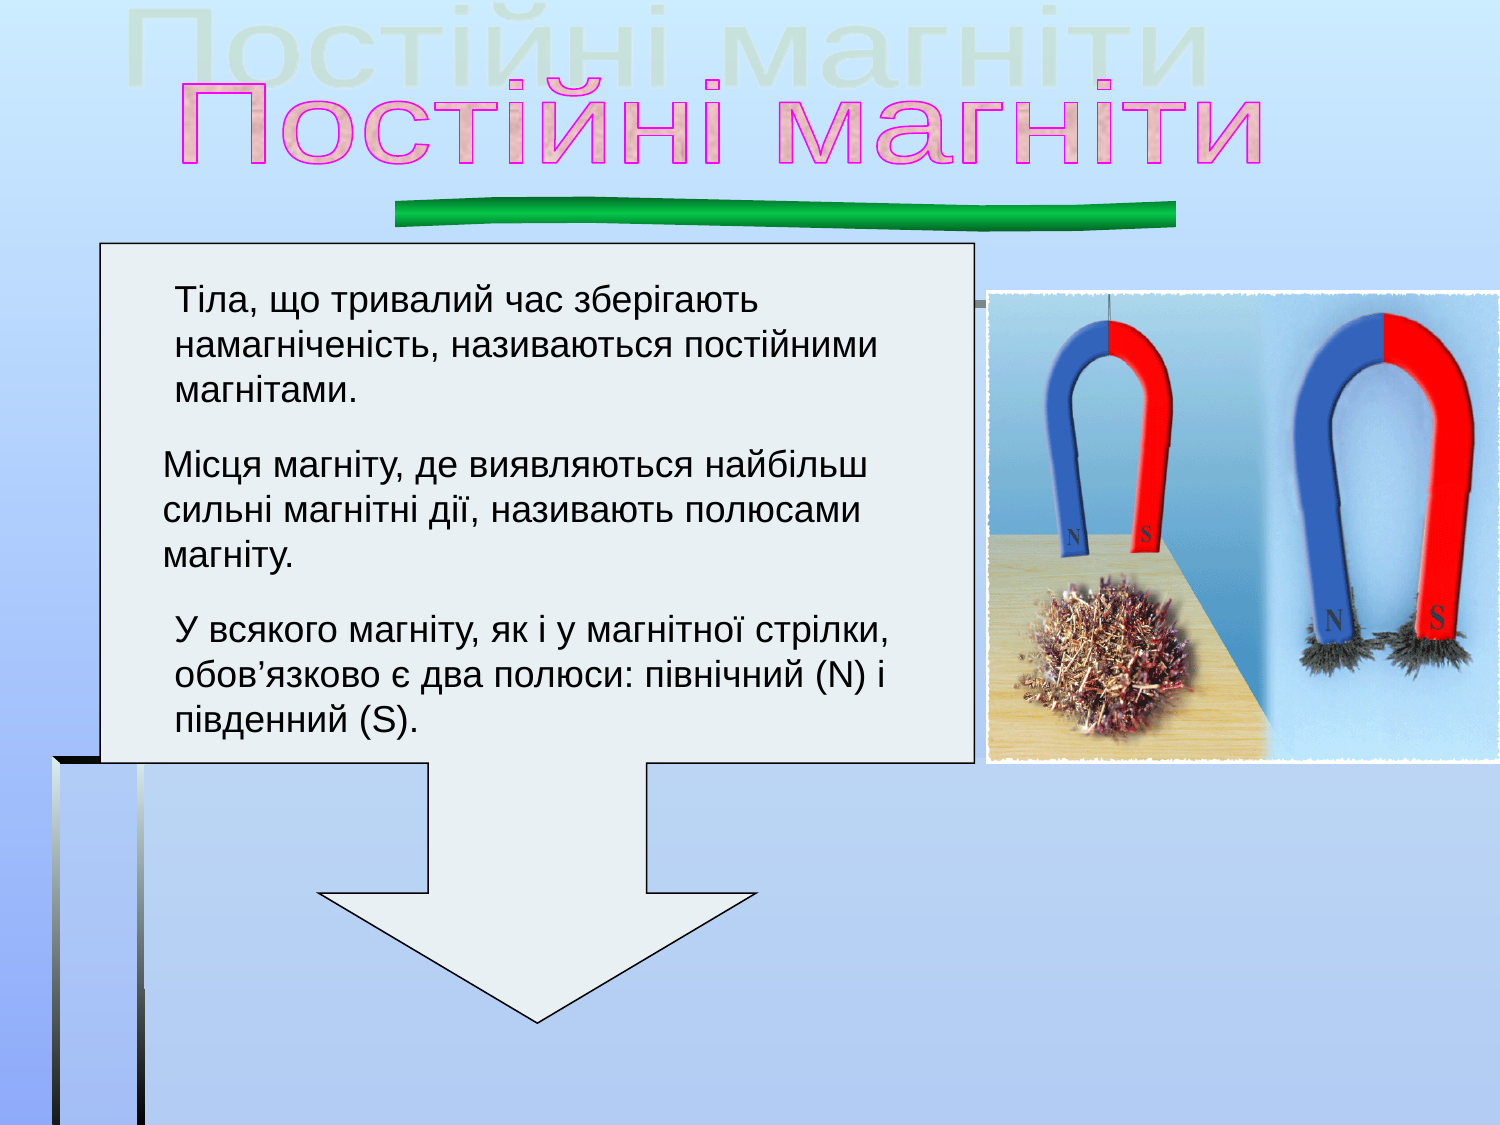

Постійні магніти
Тіла, що тривалий час зберігають намагніченість, називаються постійними магнітами.
Місця магніту, де виявляються найбільш сильні магнітні дії, називають полюсами магніту.
У всякого магніту, як і у магнітної стрілки, обов’язково є два полюси: північний (N) і південний (S).